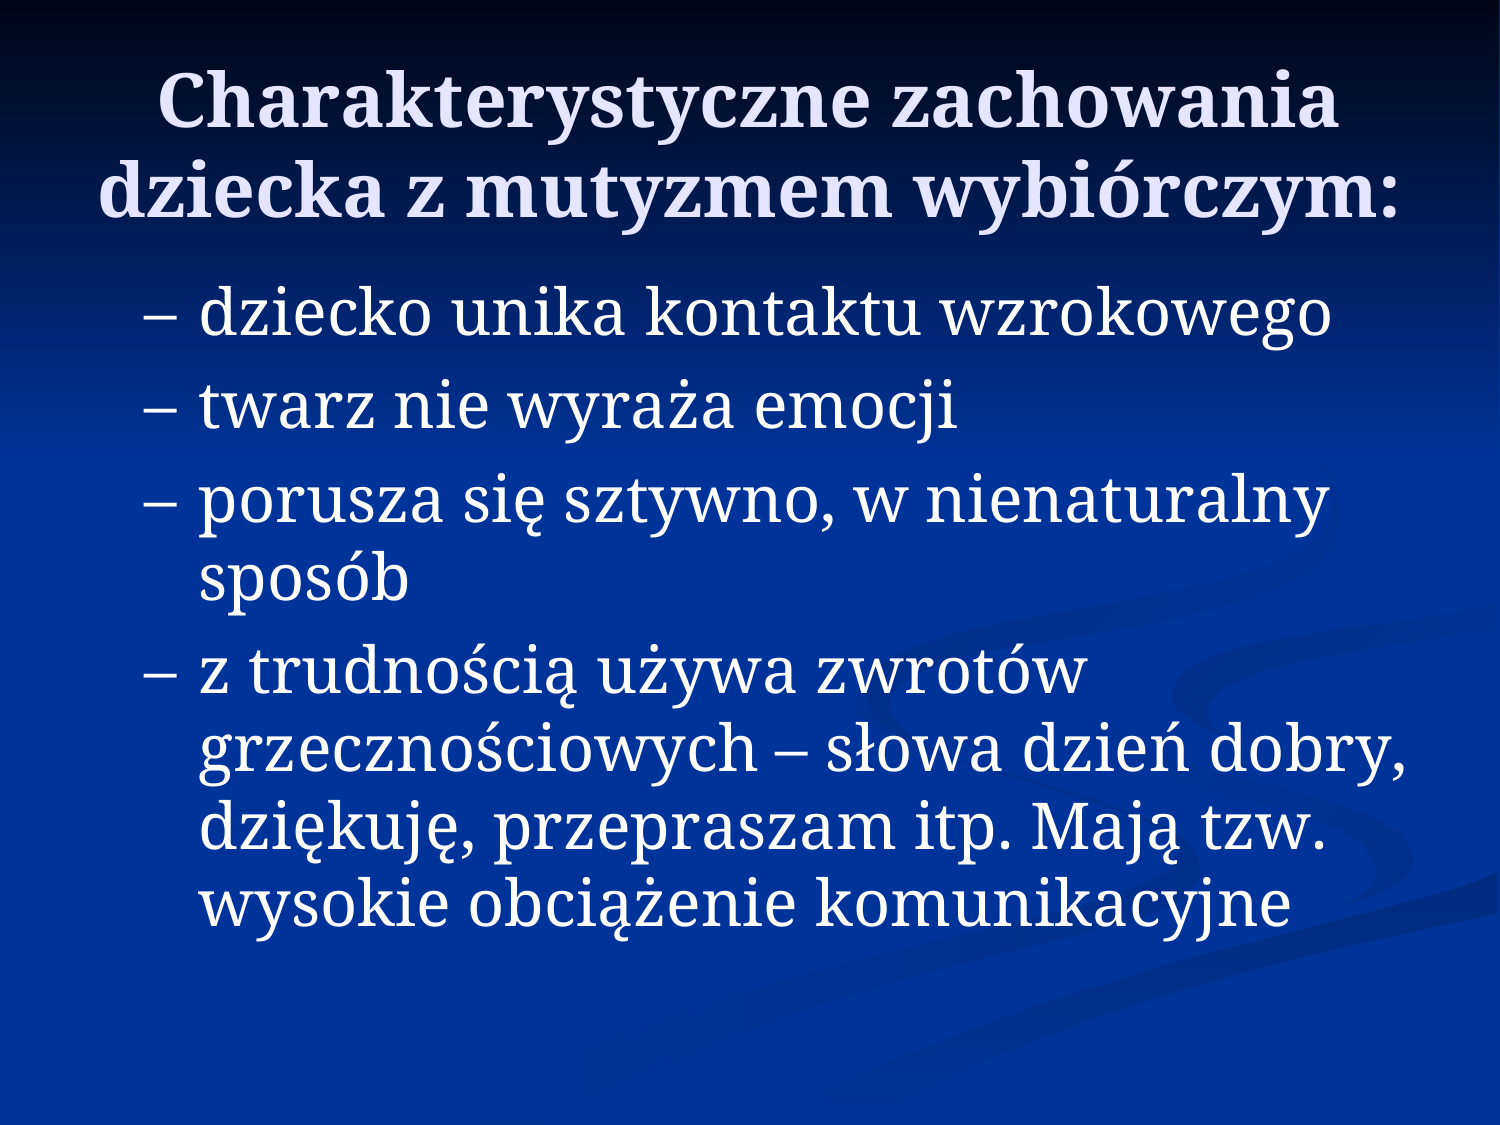

# Charakterystyczne zachowania dziecka z mutyzmem wybiórczym:
–	dziecko unika kontaktu wzrokowego
–	twarz nie wyraża emocji
–	porusza się sztywno, w nienaturalny sposób
–	z trudnością używa zwrotów grzecznościowych – słowa dzień dobry, dziękuję, przepraszam itp. Mają tzw. wysokie obciążenie komunikacyjne